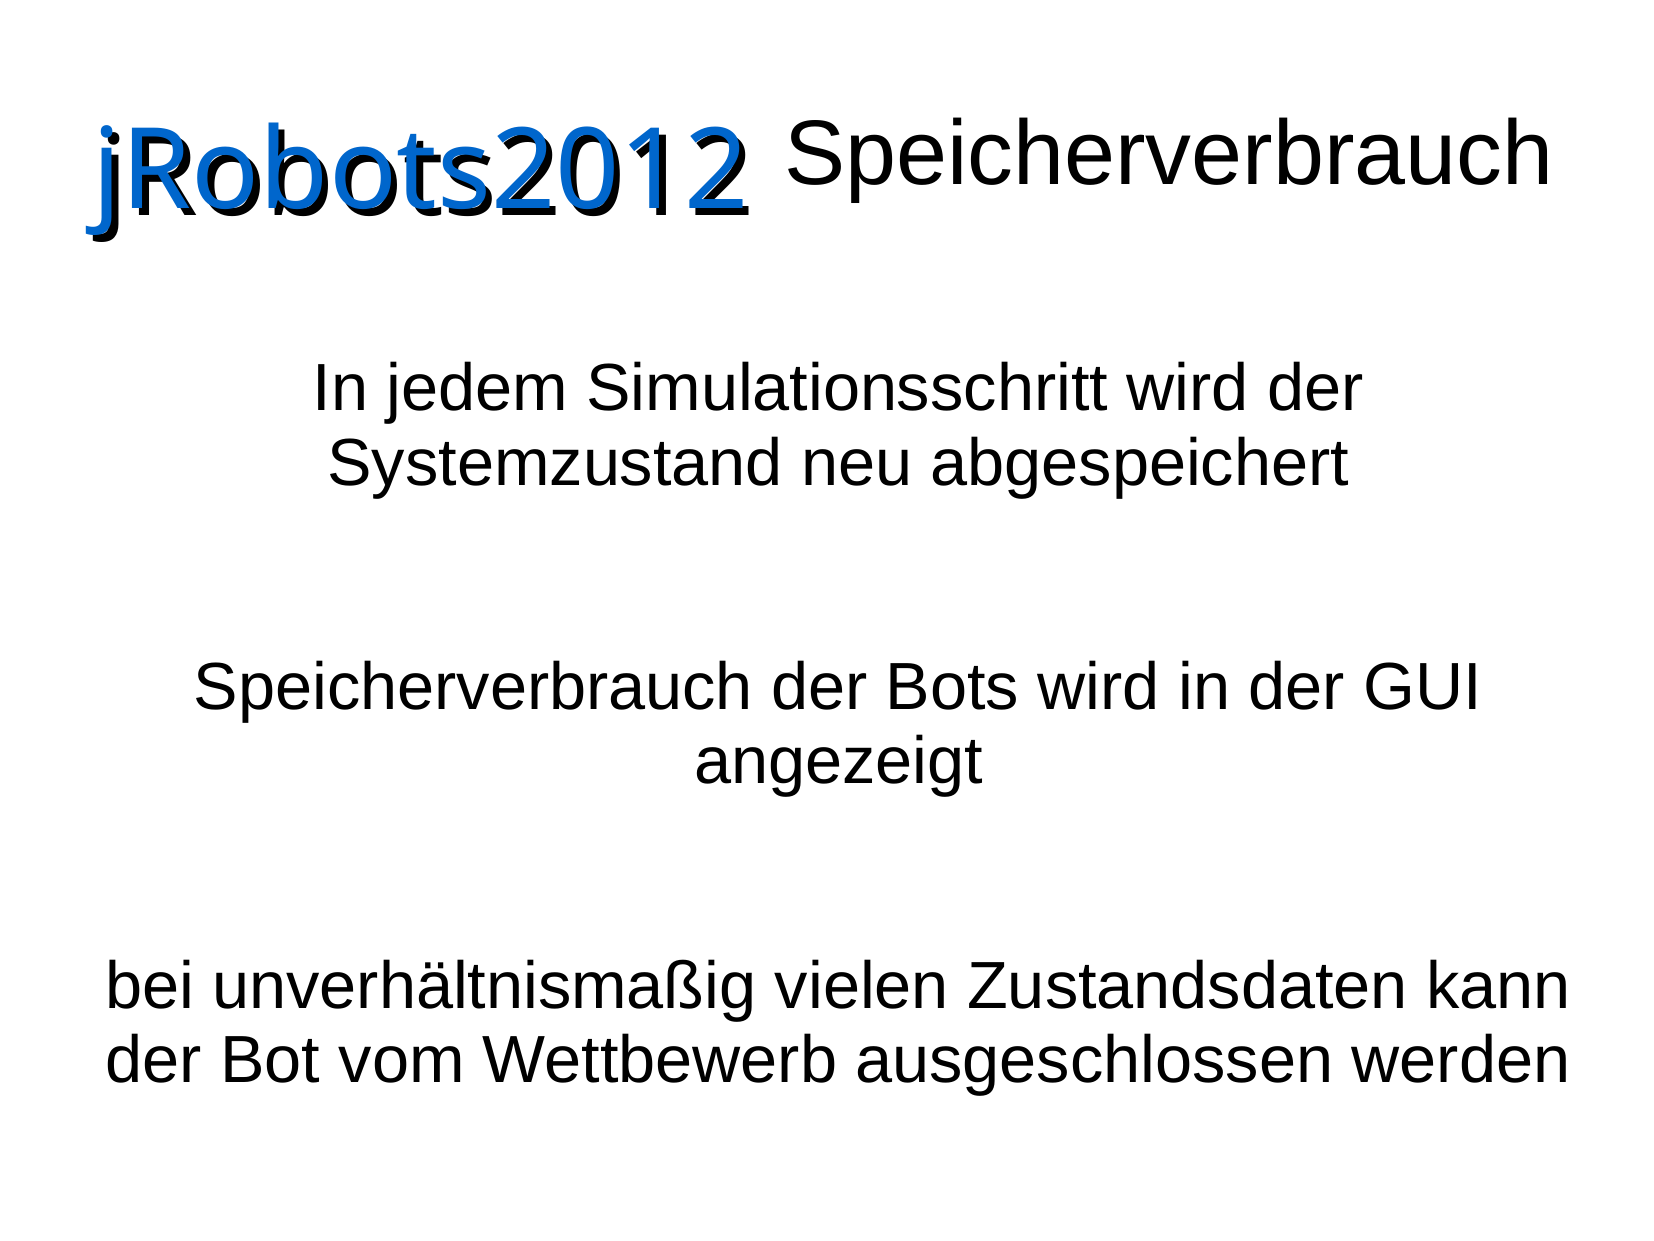

# Speicherverbrauch
In jedem Simulationsschritt wird der Systemzustand neu abgespeichert
Speicherverbrauch der Bots wird in der GUI angezeigt
bei unverhältnismaßig vielen Zustandsdaten kann der Bot vom Wettbewerb ausgeschlossen werden